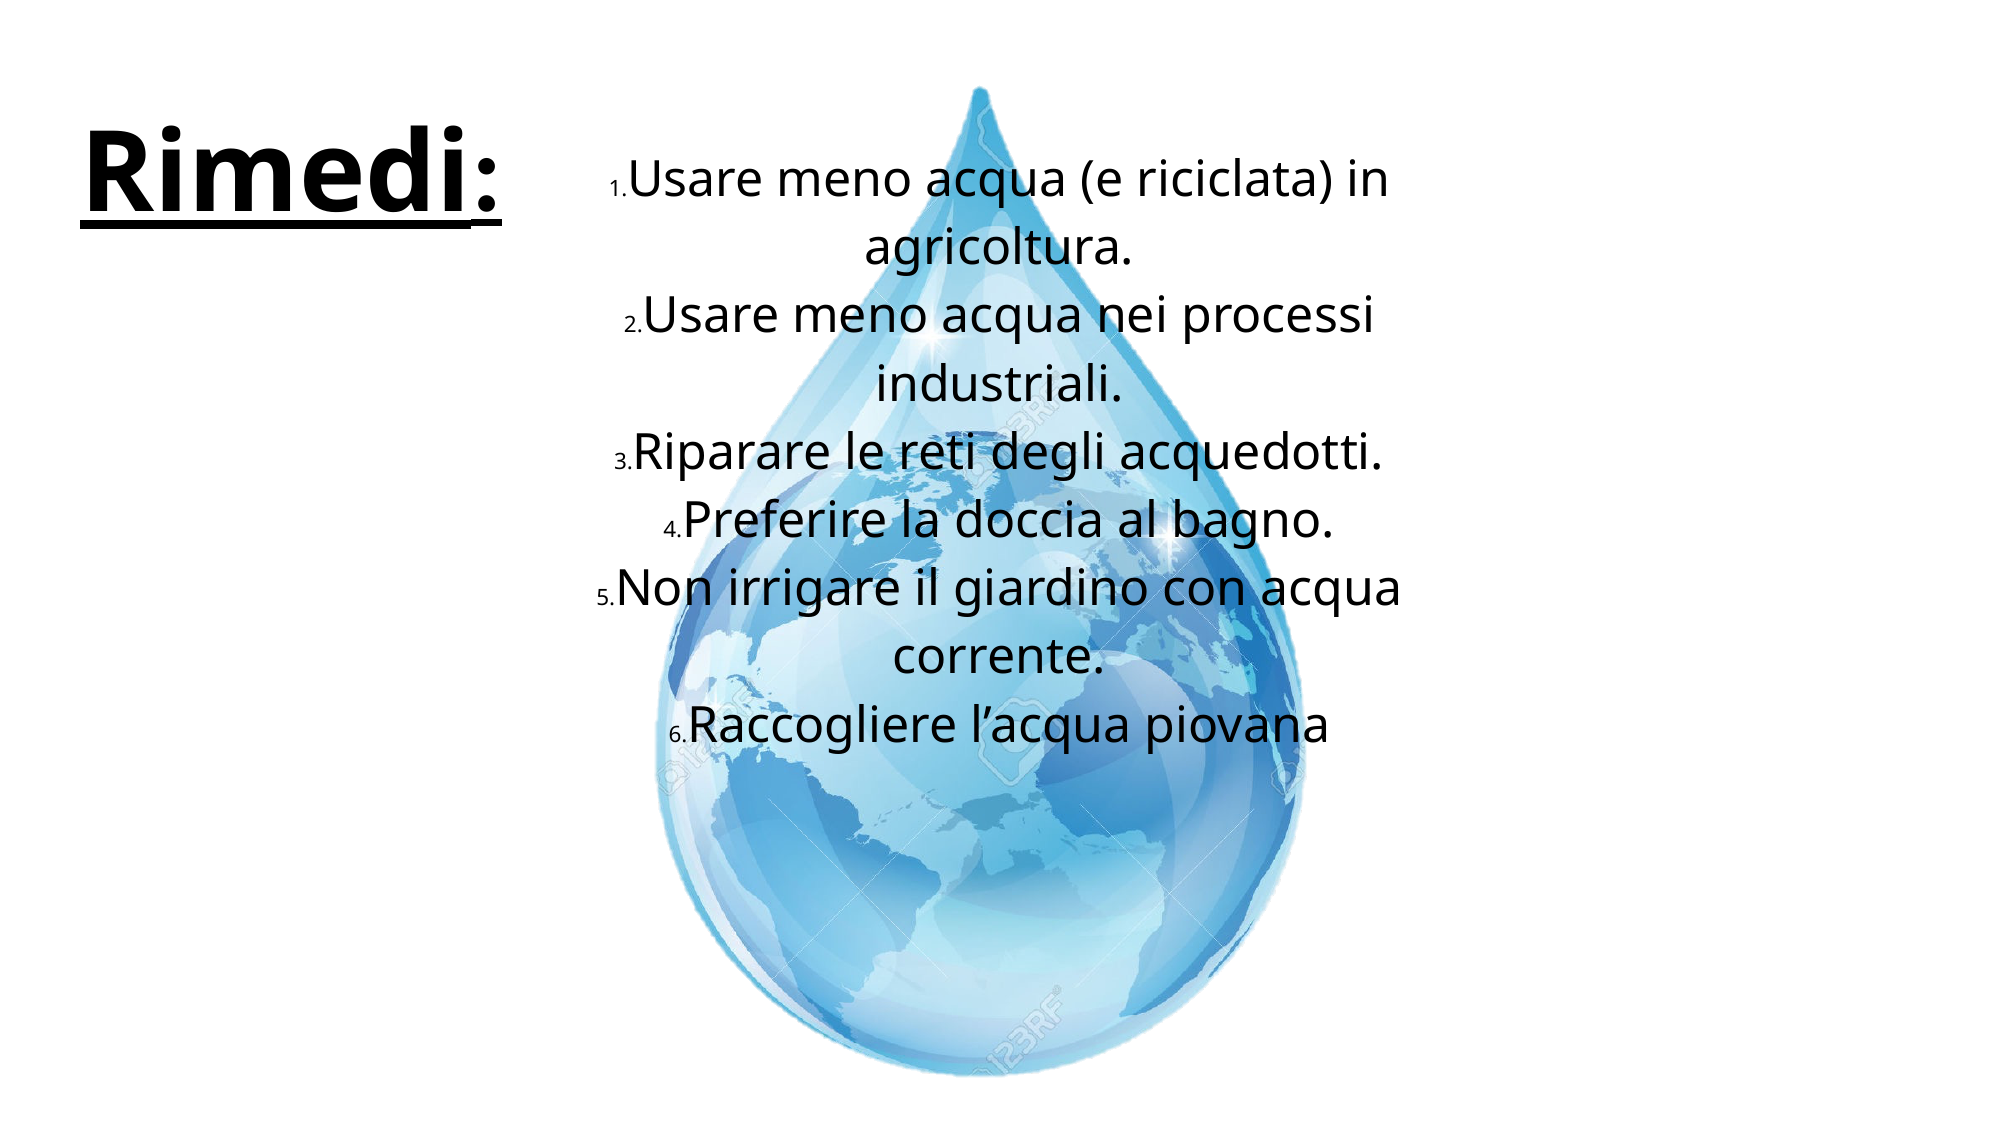

Rimedi:
Usare meno acqua (e riciclata) in agricoltura.
Usare meno acqua nei processi industriali.
Riparare le reti degli acquedotti.
Preferire la doccia al bagno.
Non irrigare il giardino con acqua corrente.
Raccogliere l’acqua piovana